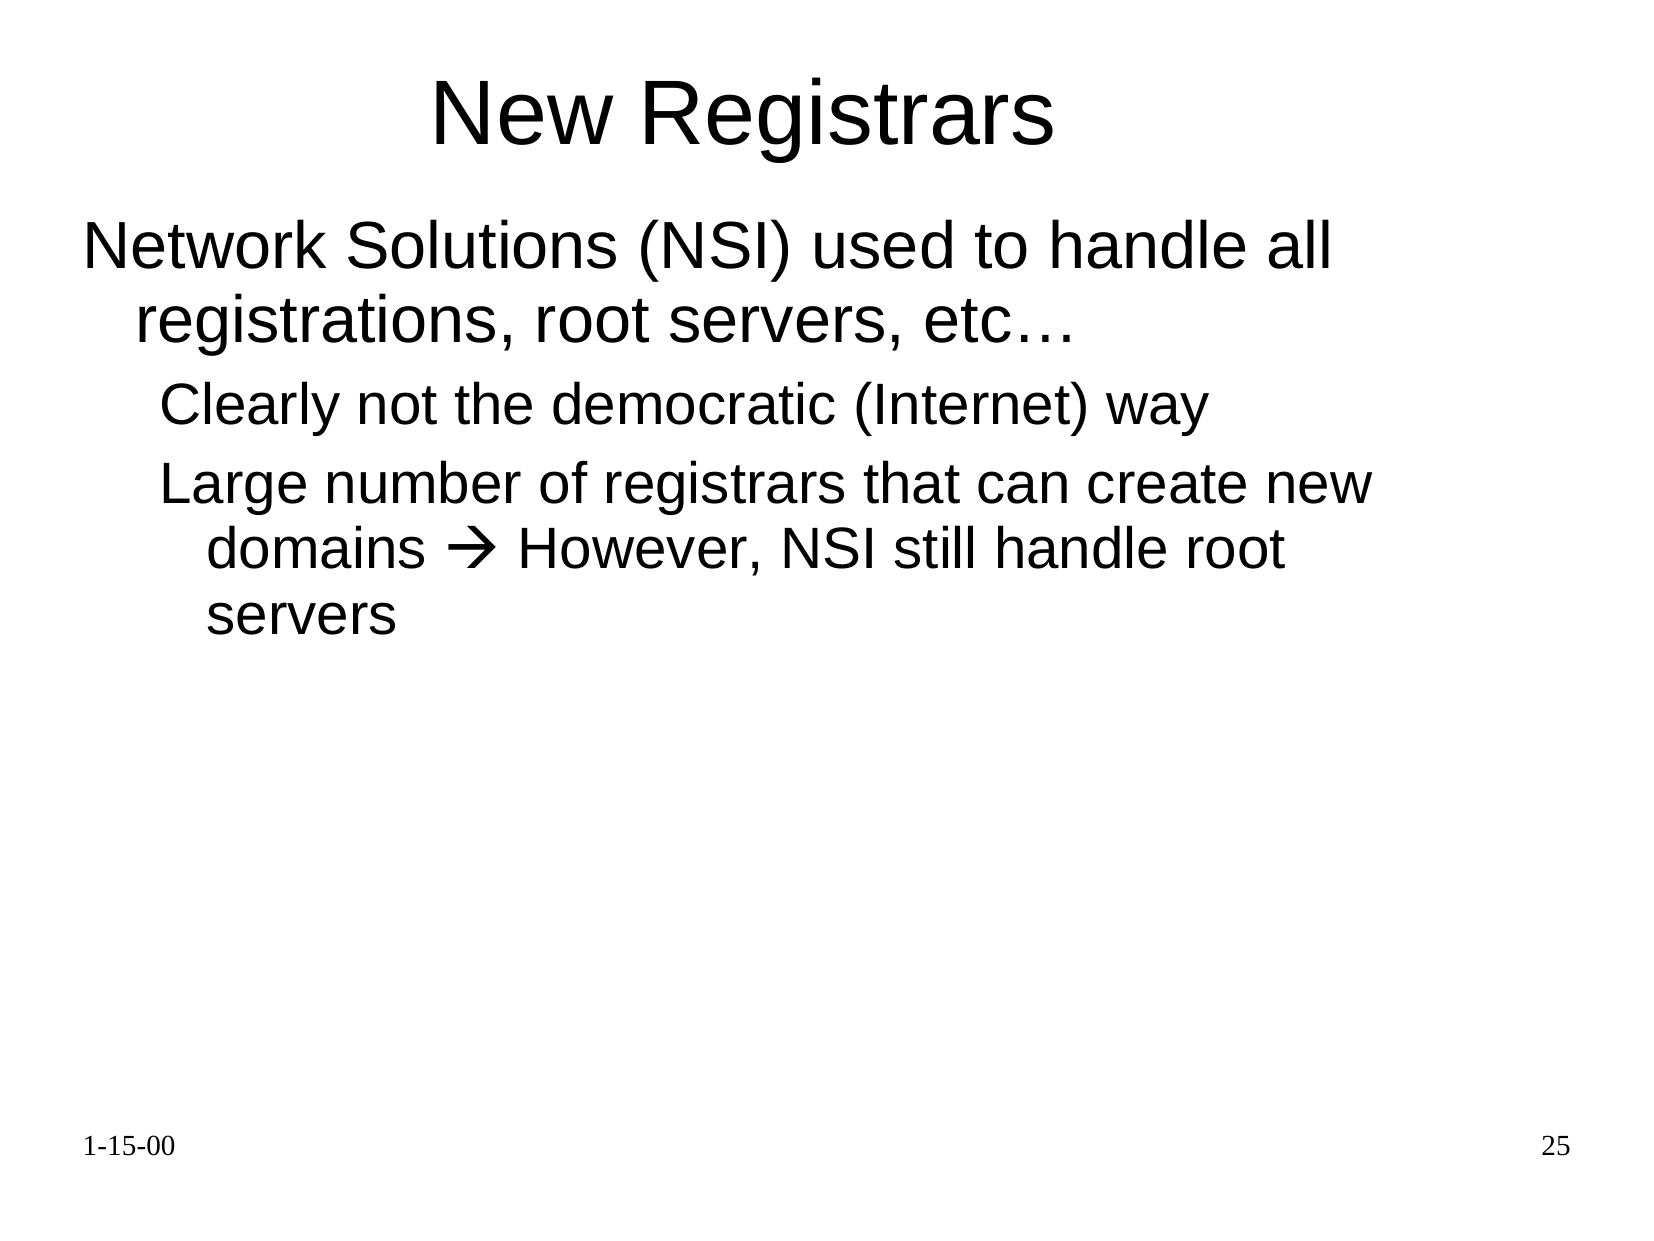

# New Registrars
Network Solutions (NSI) used to handle all registrations, root servers, etc…
Clearly not the democratic (Internet) way
Large number of registrars that can create new domains  However, NSI still handle root servers
1-15-00
25